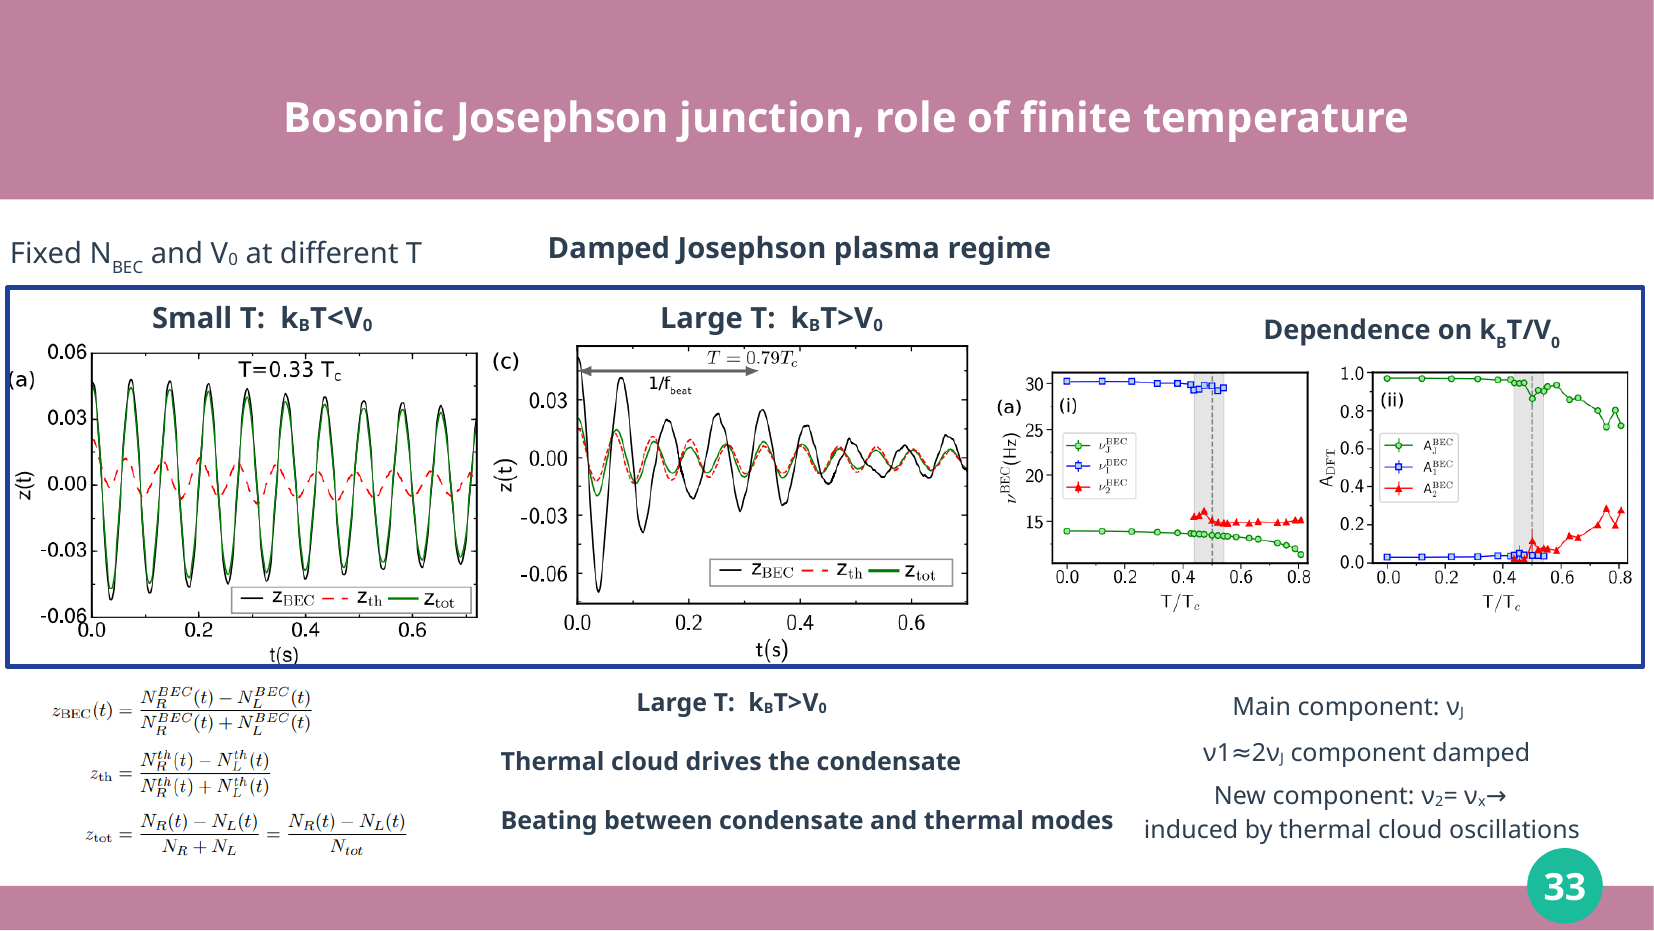

# Bosonic Josephson junction, role of finite temperature
Fixed NBEC and V0 at different T
Damped Josephson plasma regime
Small T: kBT<V0
Large T: kBT>V0
Dependence on kBT/V0
Main component: νJ
Large T: kBT>V0
ν1≈2νJ component damped
Thermal cloud drives the condensate
New component: ν2= νx→
induced by thermal cloud oscillations
Beating between condensate and thermal modes